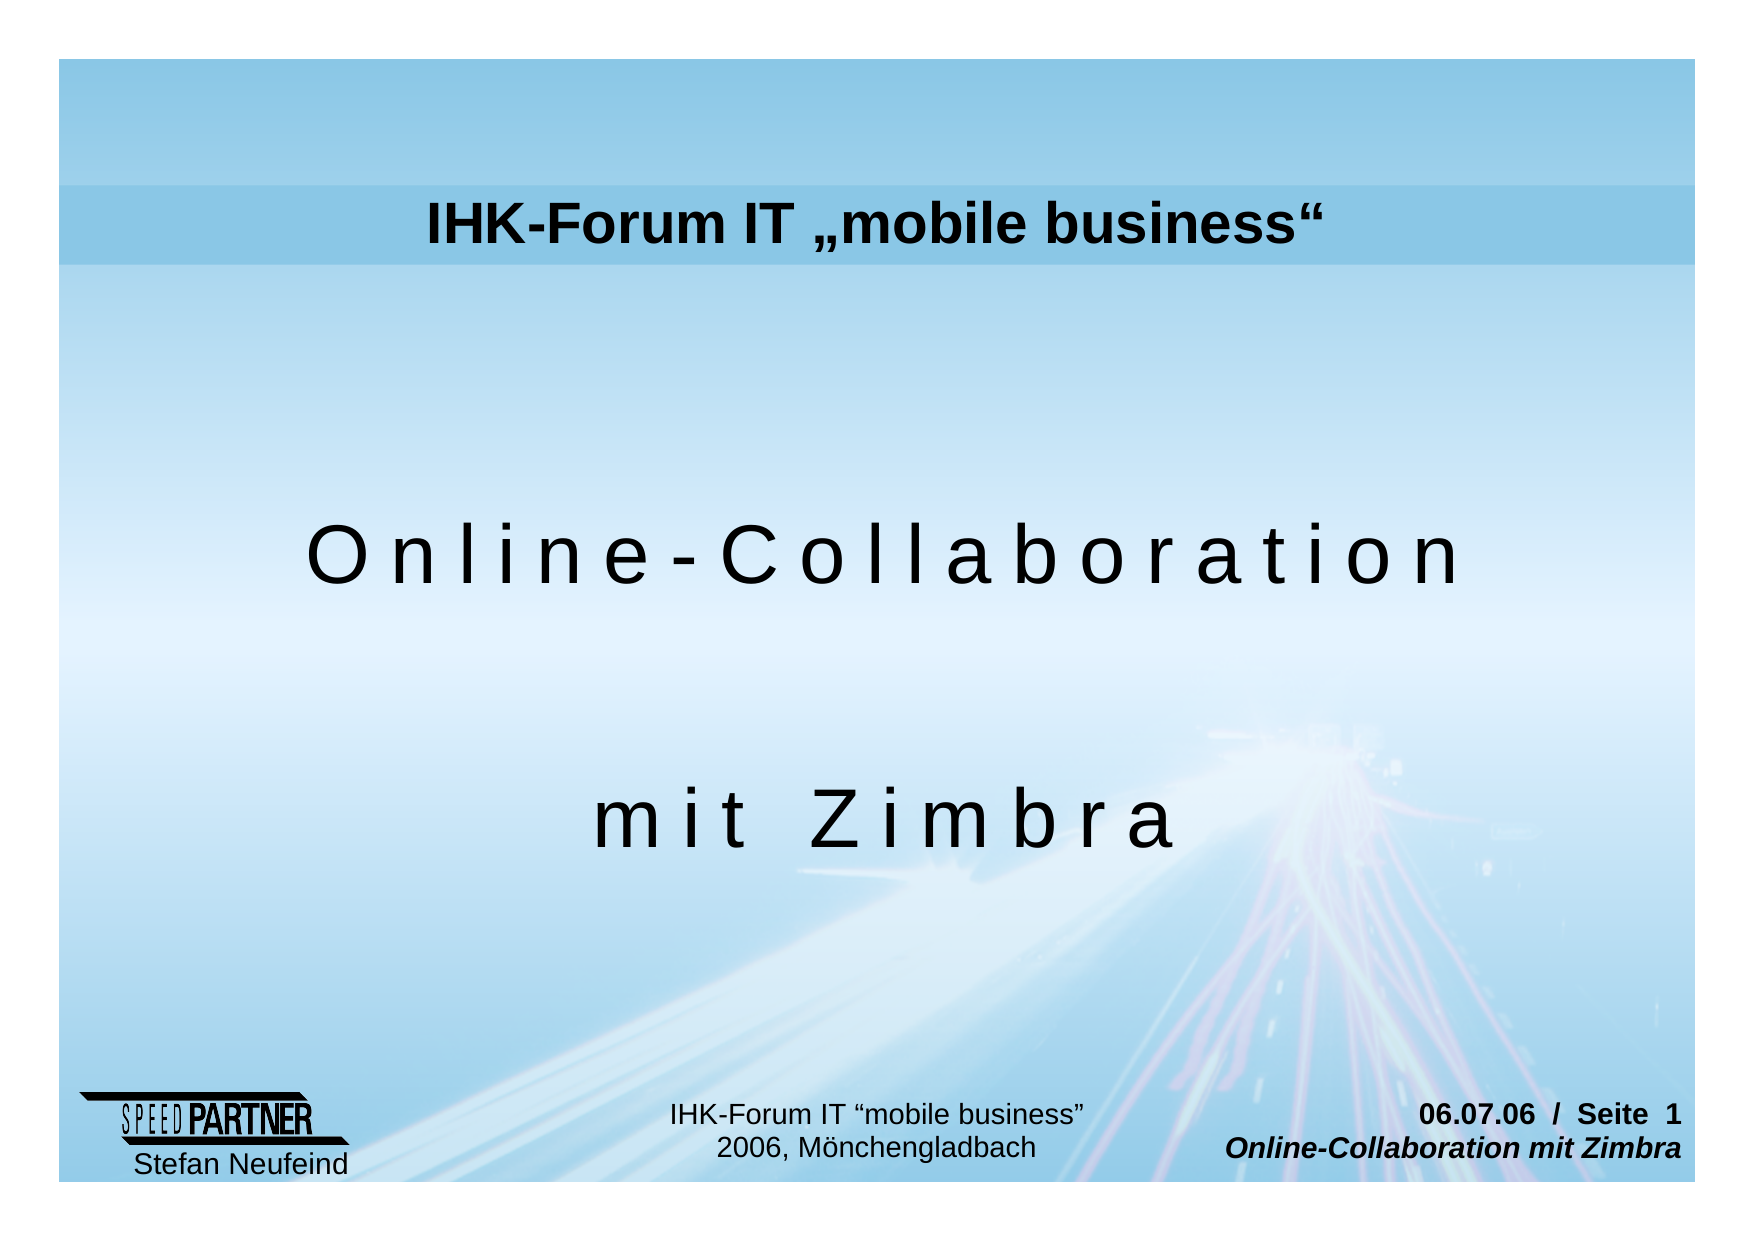

# IHK-Forum IT „mobile business“
Online-Collaboration
mit Zimbra